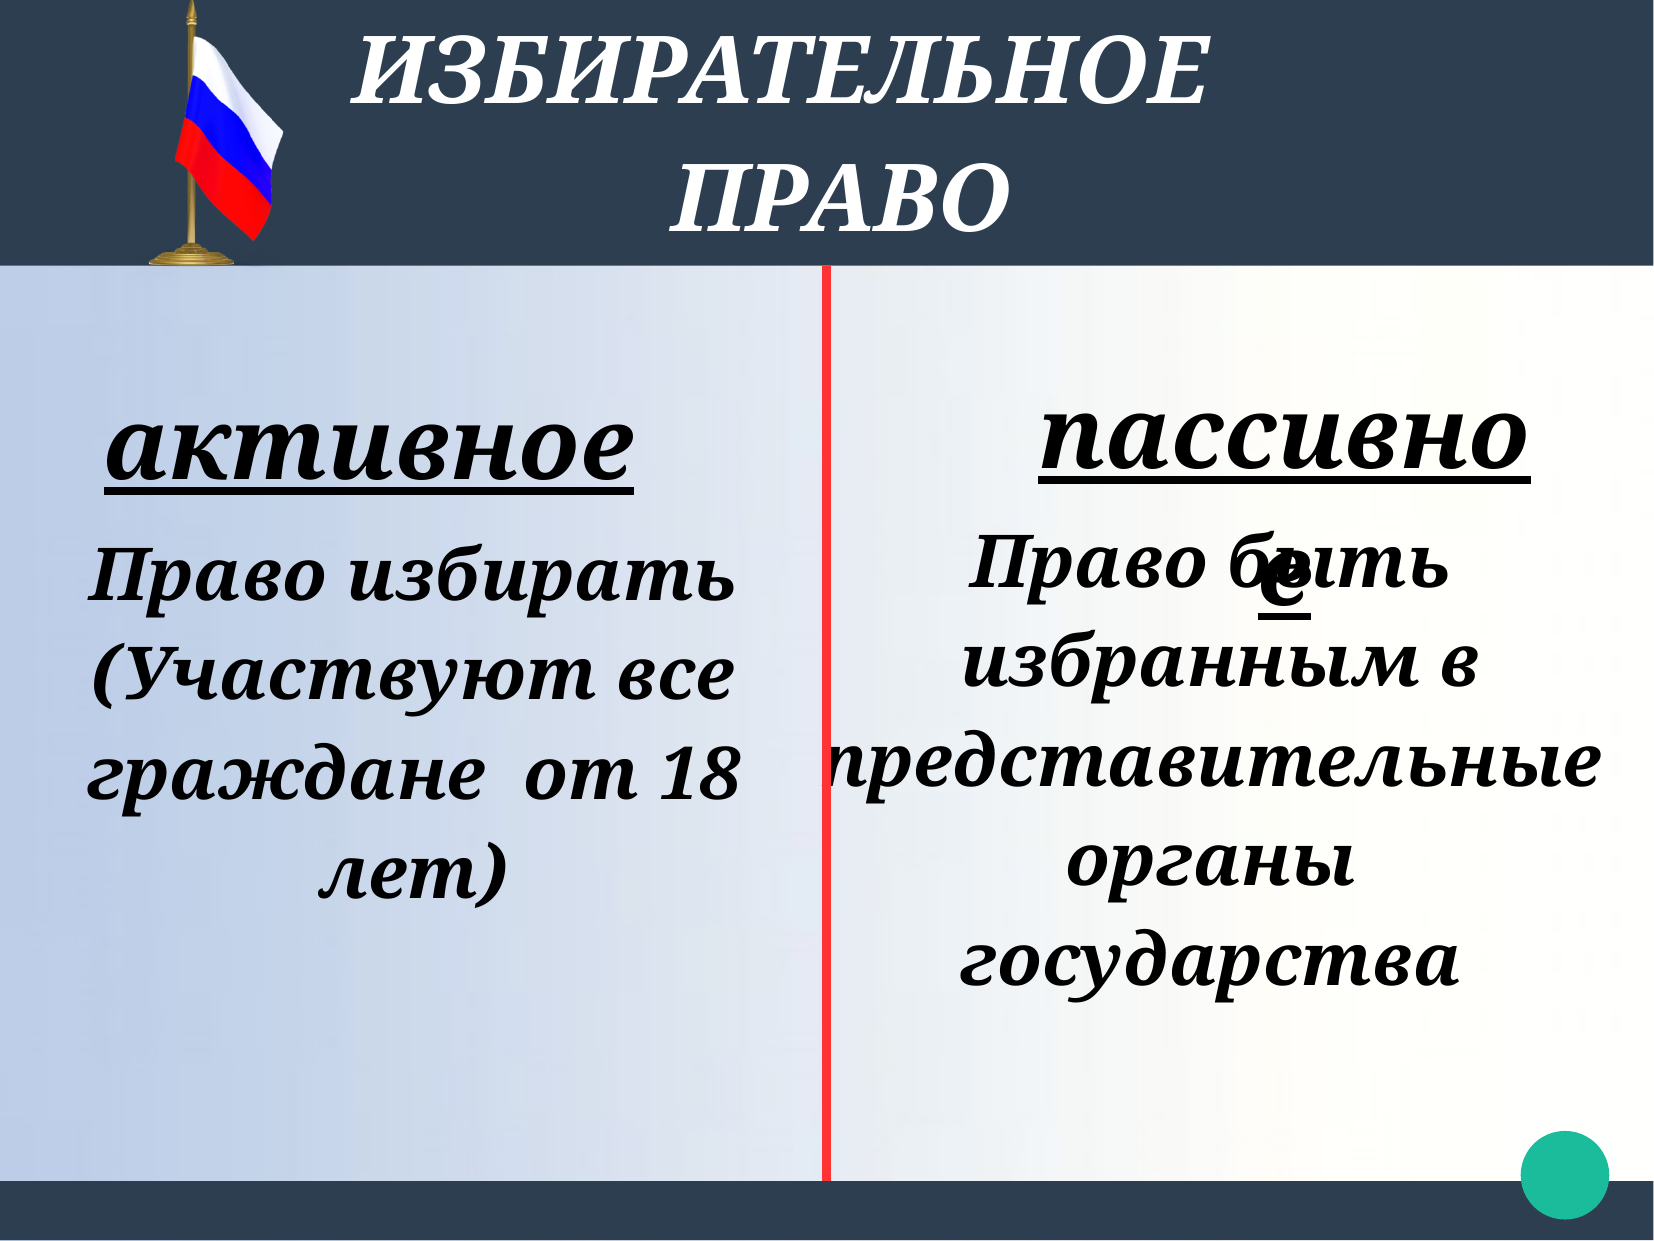

Избирательное право
пассивное
активное
Право быть
 избранным в представительные органы государства
Право избирать
(Участвуют все граждане от 18 лет)